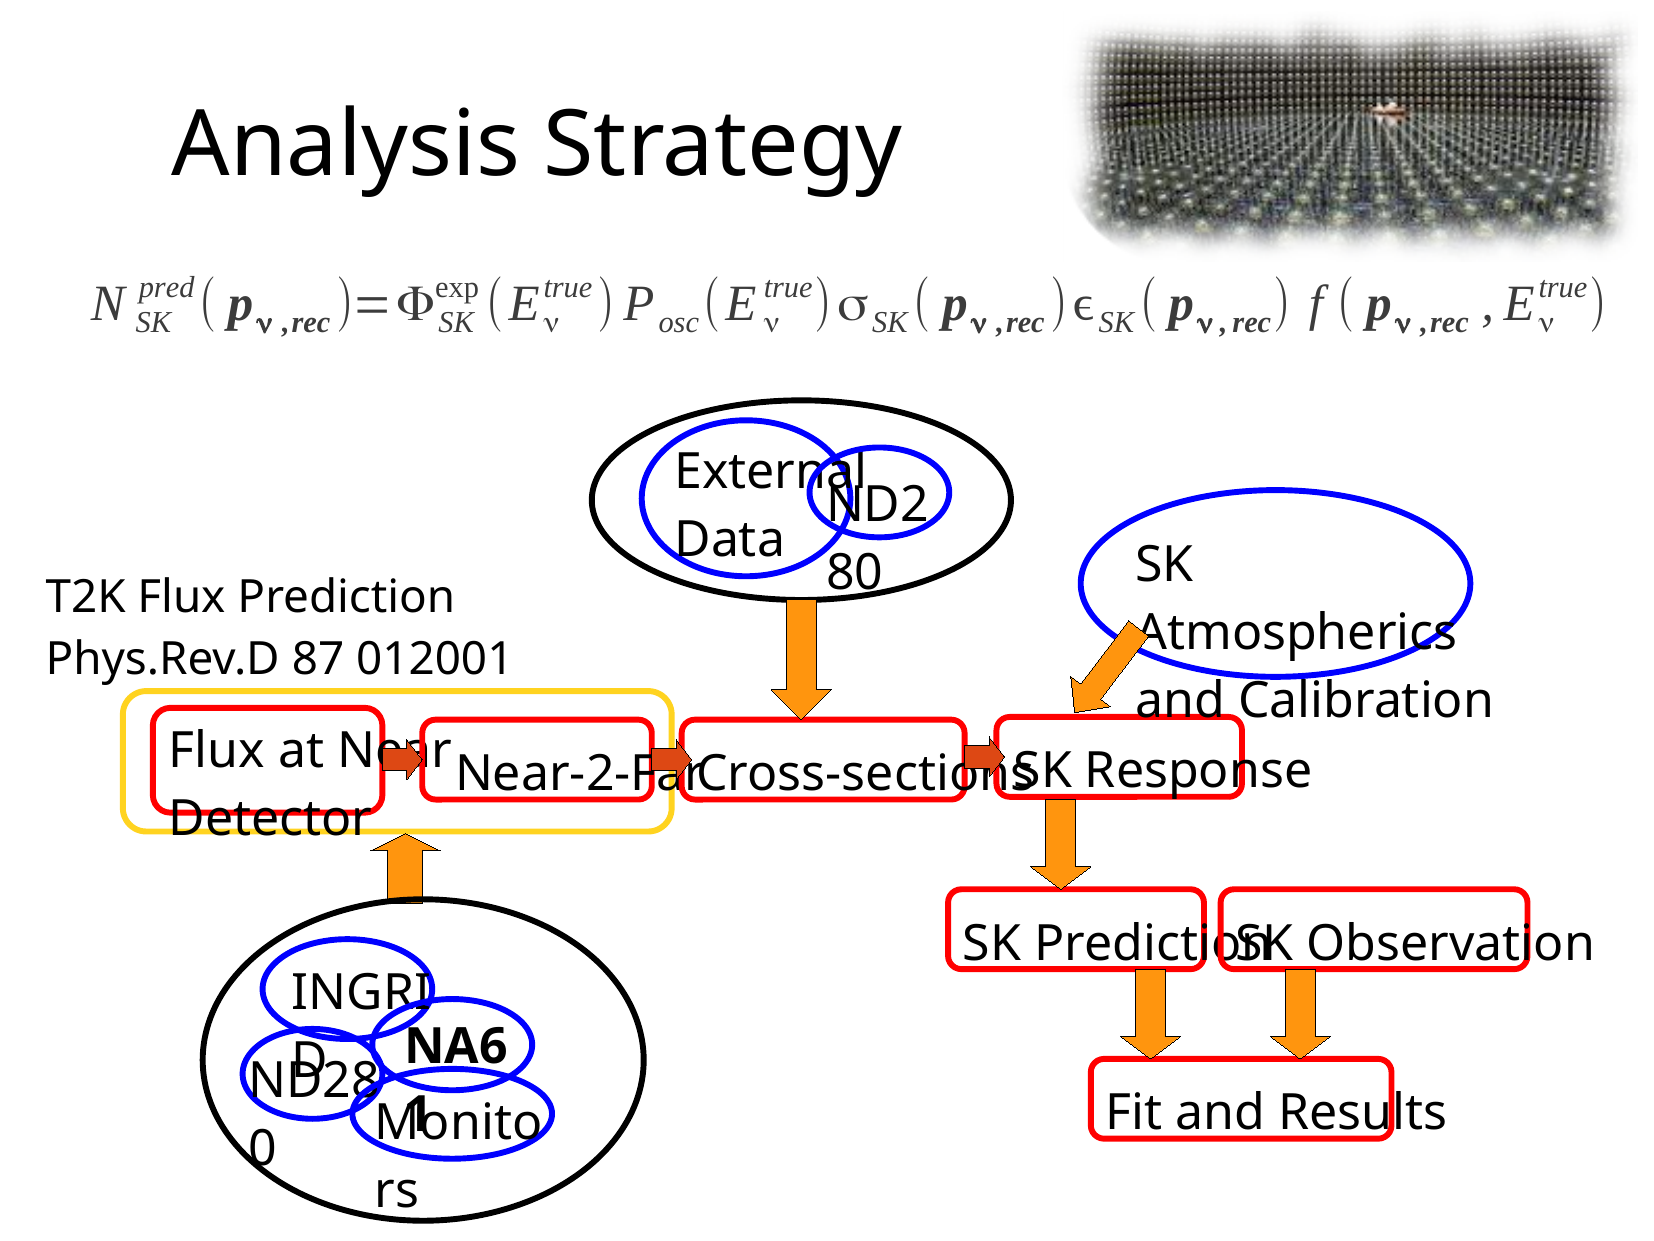

# Analysis Strategy
External Data
ND280
SK Atmospherics
and Calibration
Flux at Near
Detector
SK Response
Near-2-Far
Cross-sections
SK Prediction
SK Observation
INGRID
NA61
ND280
Fit and Results
Monitors
T2K Flux Prediction
Phys.Rev.D 87 012001